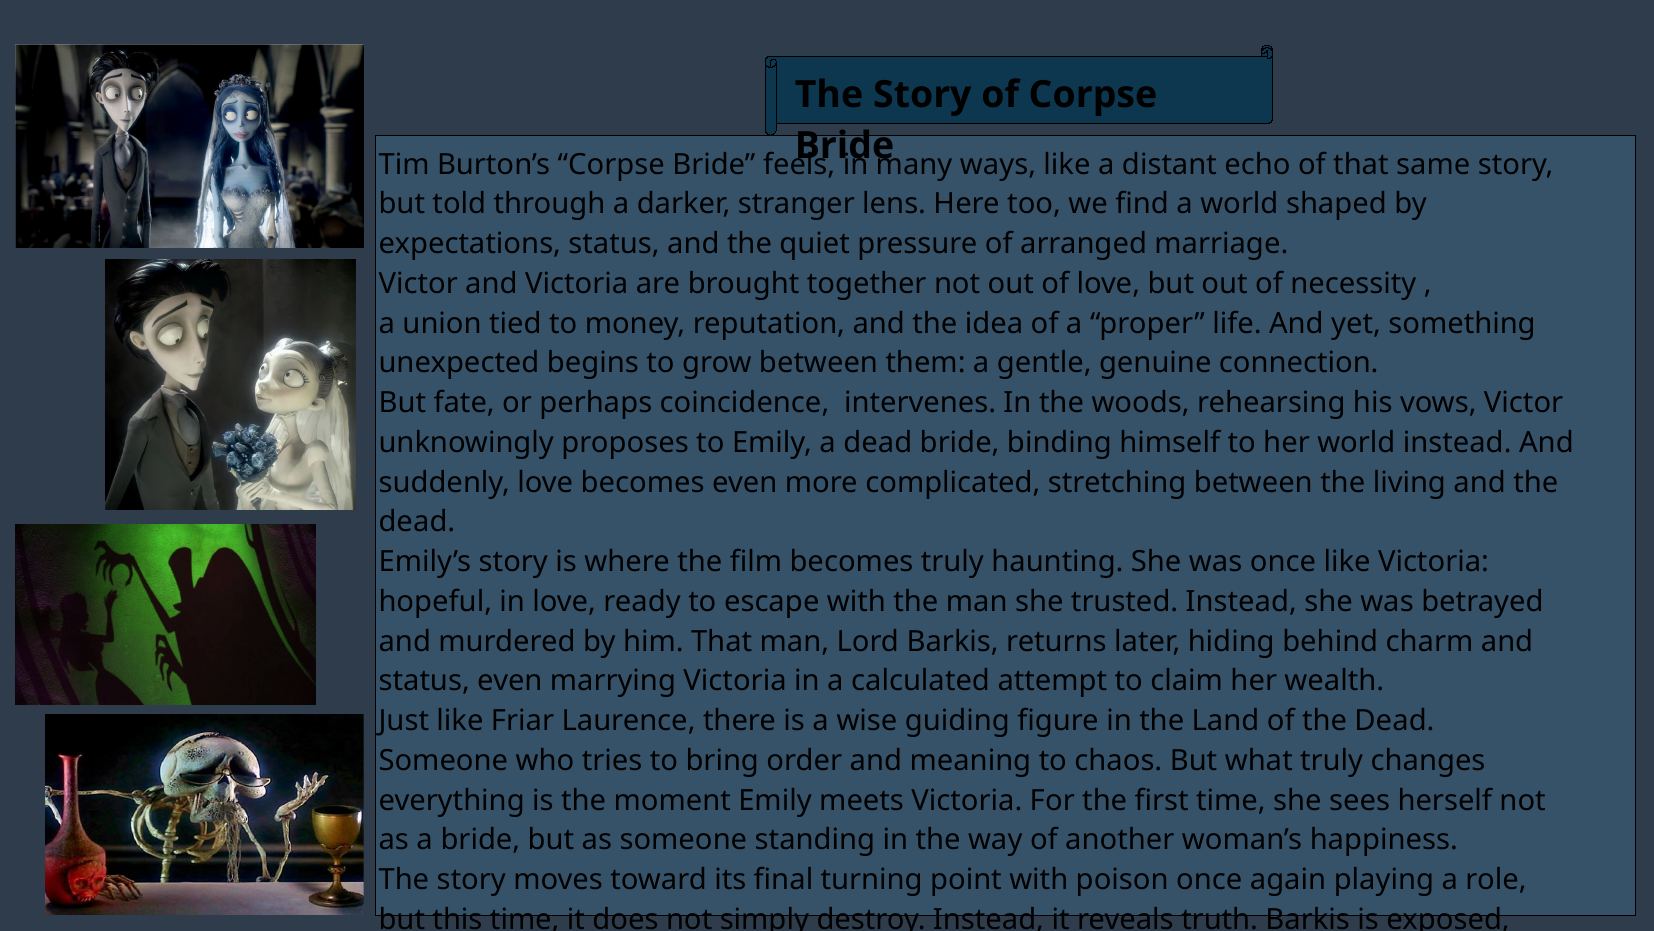

The Story of Corpse Bride
Tim Burton’s “Corpse Bride” feels, in many ways, like a distant echo of that same story,
but told through a darker, stranger lens. Here too, we find a world shaped by
expectations, status, and the quiet pressure of arranged marriage.
Victor and Victoria are brought together not out of love, but out of necessity ,
a union tied to money, reputation, and the idea of a “proper” life. And yet, something
unexpected begins to grow between them: a gentle, genuine connection.
But fate, or perhaps coincidence, intervenes. In the woods, rehearsing his vows, Victor
unknowingly proposes to Emily, a dead bride, binding himself to her world instead. And
suddenly, love becomes even more complicated, stretching between the living and the
dead.
Emily’s story is where the film becomes truly haunting. She was once like Victoria:
hopeful, in love, ready to escape with the man she trusted. Instead, she was betrayed
and murdered by him. That man, Lord Barkis, returns later, hiding behind charm and
status, even marrying Victoria in a calculated attempt to claim her wealth.
Just like Friar Laurence, there is a wise guiding figure in the Land of the Dead.
Someone who tries to bring order and meaning to chaos. But what truly changes
everything is the moment Emily meets Victoria. For the first time, she sees herself not
as a bride, but as someone standing in the way of another woman’s happiness.
The story moves toward its final turning point with poison once again playing a role,
but this time, it does not simply destroy. Instead, it reveals truth. Barkis is exposed,
and Emily is finally freed, not through revenge, but through choice.
She lets go. And in doing so, she is no longer trapped by her past.